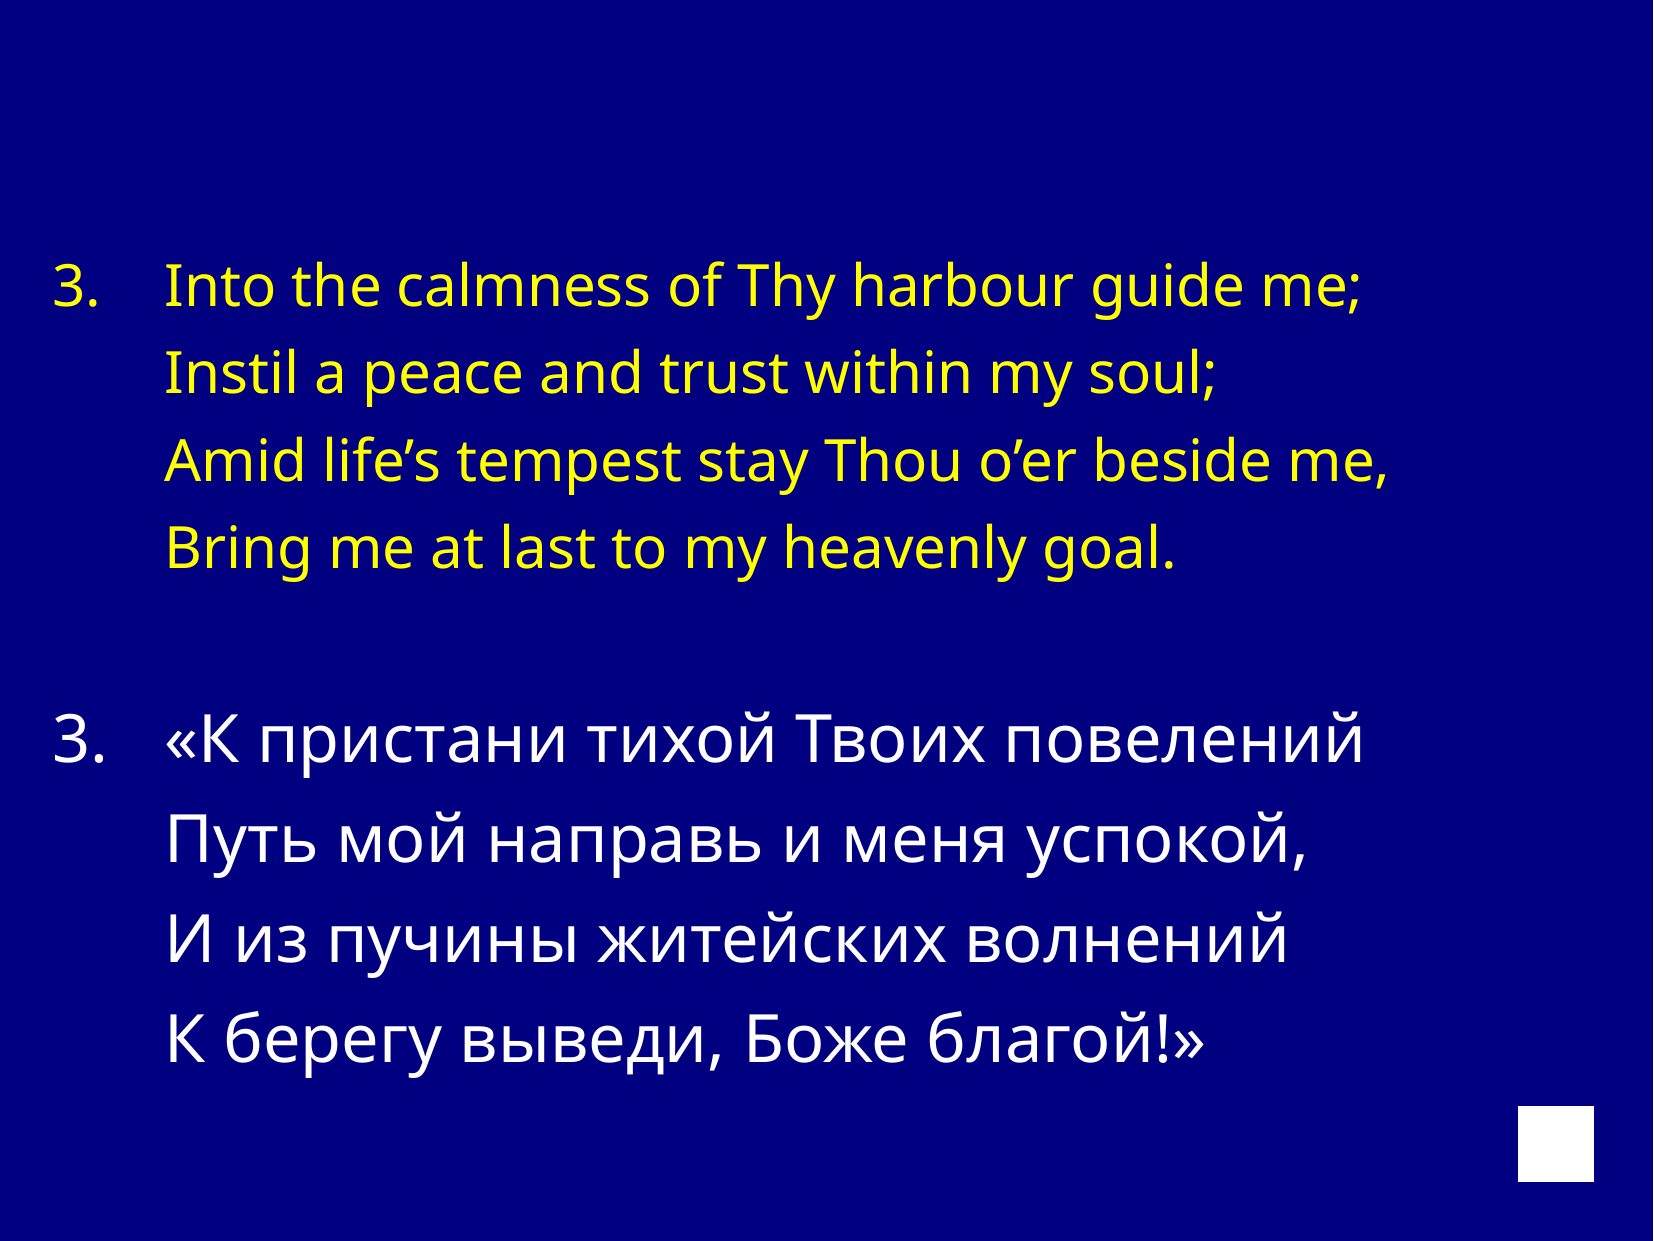

3.	Into the calmness of Thy harbour guide me;
	Instil a peace and trust within my soul;
	Amid life’s tempest stay Thou o’er beside me,
	Bring me at last to my heavenly goal.
3.	«К пристани тихой Твоих повелений
	Путь мой направь и меня успокой,
	И из пучины житейских волнений
	К берегу выведи, Боже благой!»